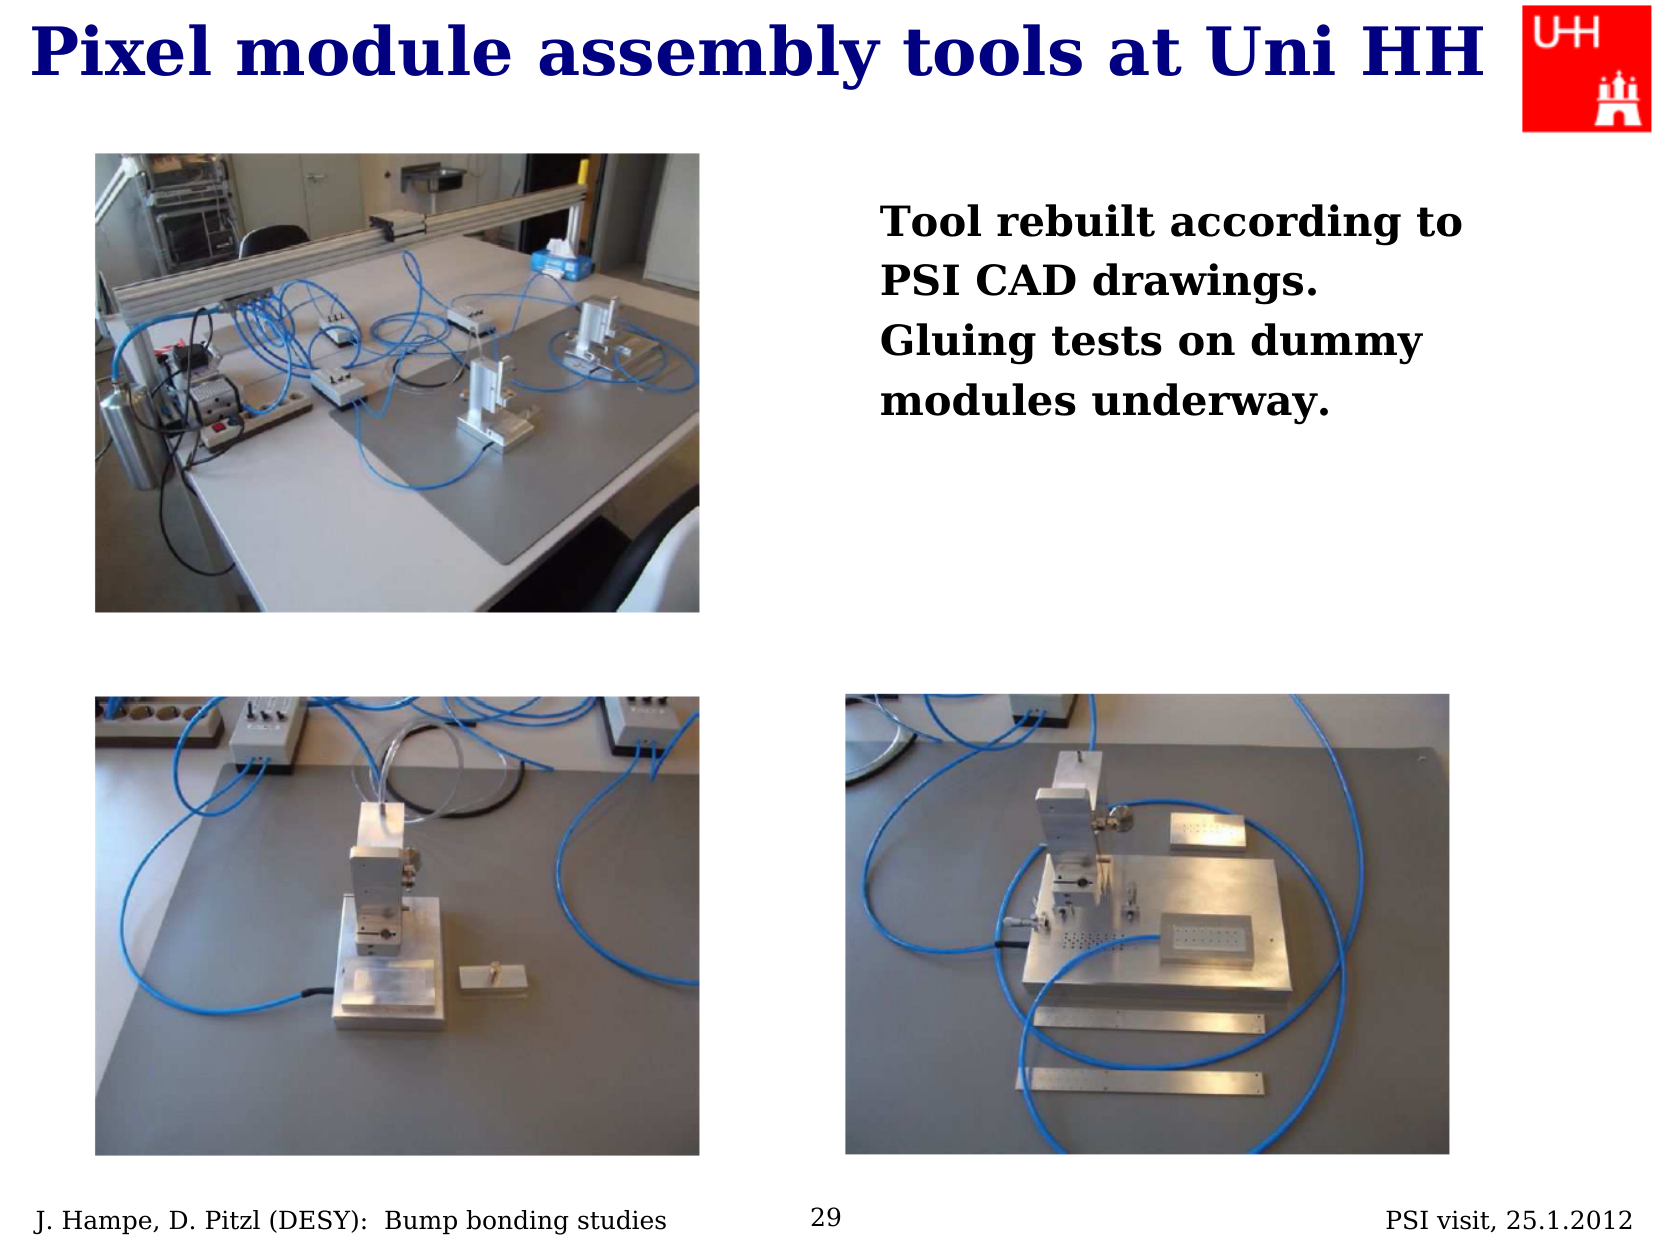

# Pixel module assembly tools at Uni HH
Tool rebuilt according to
PSI CAD drawings.
Gluing tests on dummy
modules underway.